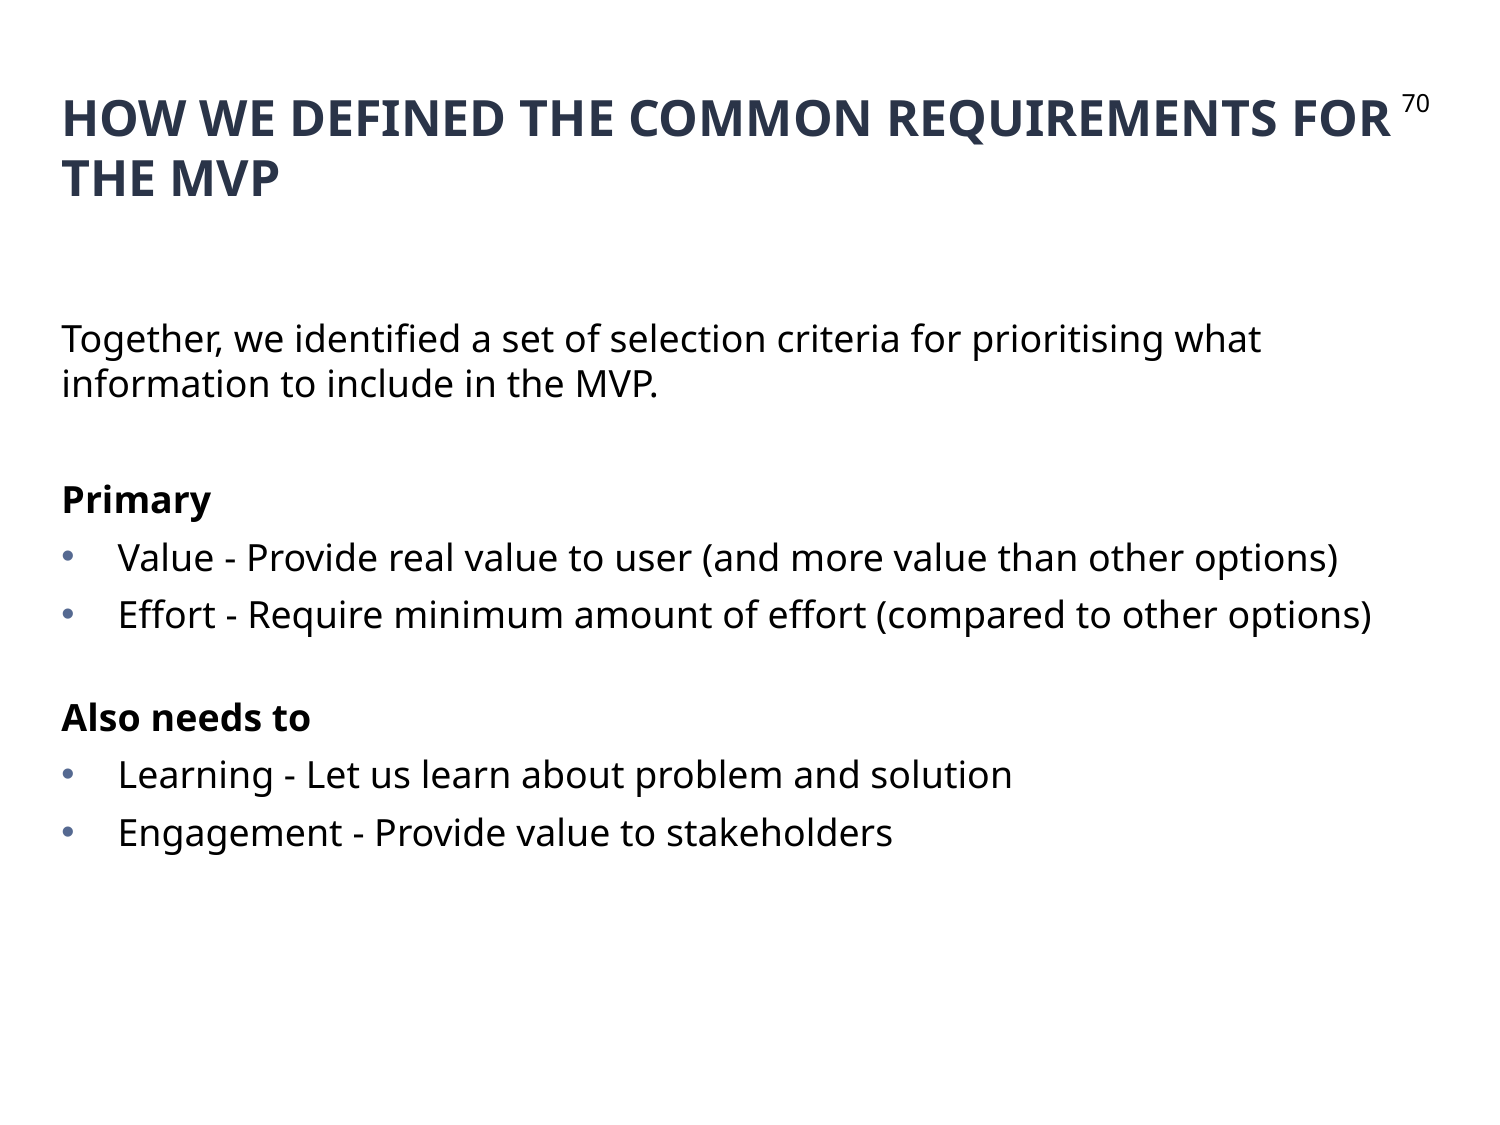

HOW WE DEFINED THE COMMON REQUIREMENTS FOR THE MVP
Together, we identified a set of selection criteria for prioritising what information to include in the MVP.
# Primary
Value - Provide real value to user (and more value than other options)
Effort - Require minimum amount of effort (compared to other options)
Also needs to
Learning - Let us learn about problem and solution
Engagement - Provide value to stakeholders